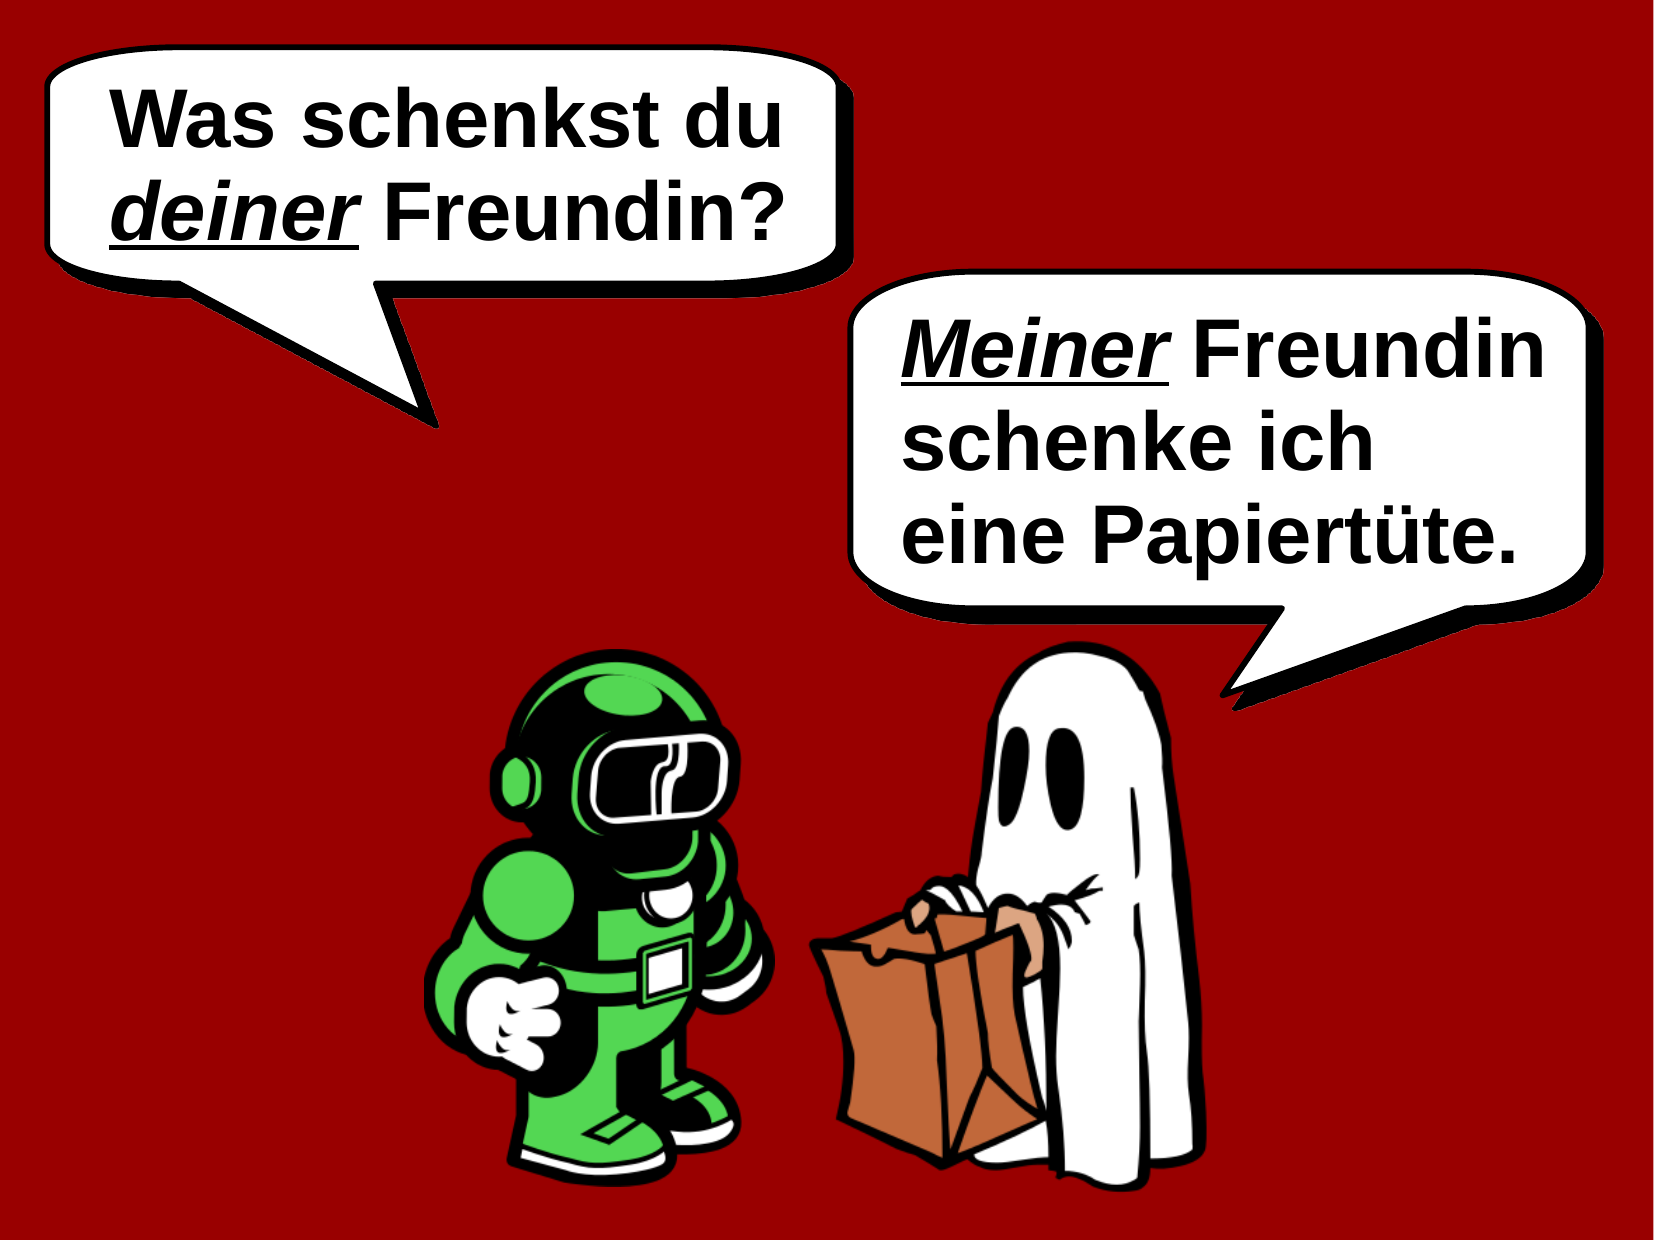

Was schenkst du
deiner Freundin?
Meiner Freundin
schenke ich
eine Papiertüte.